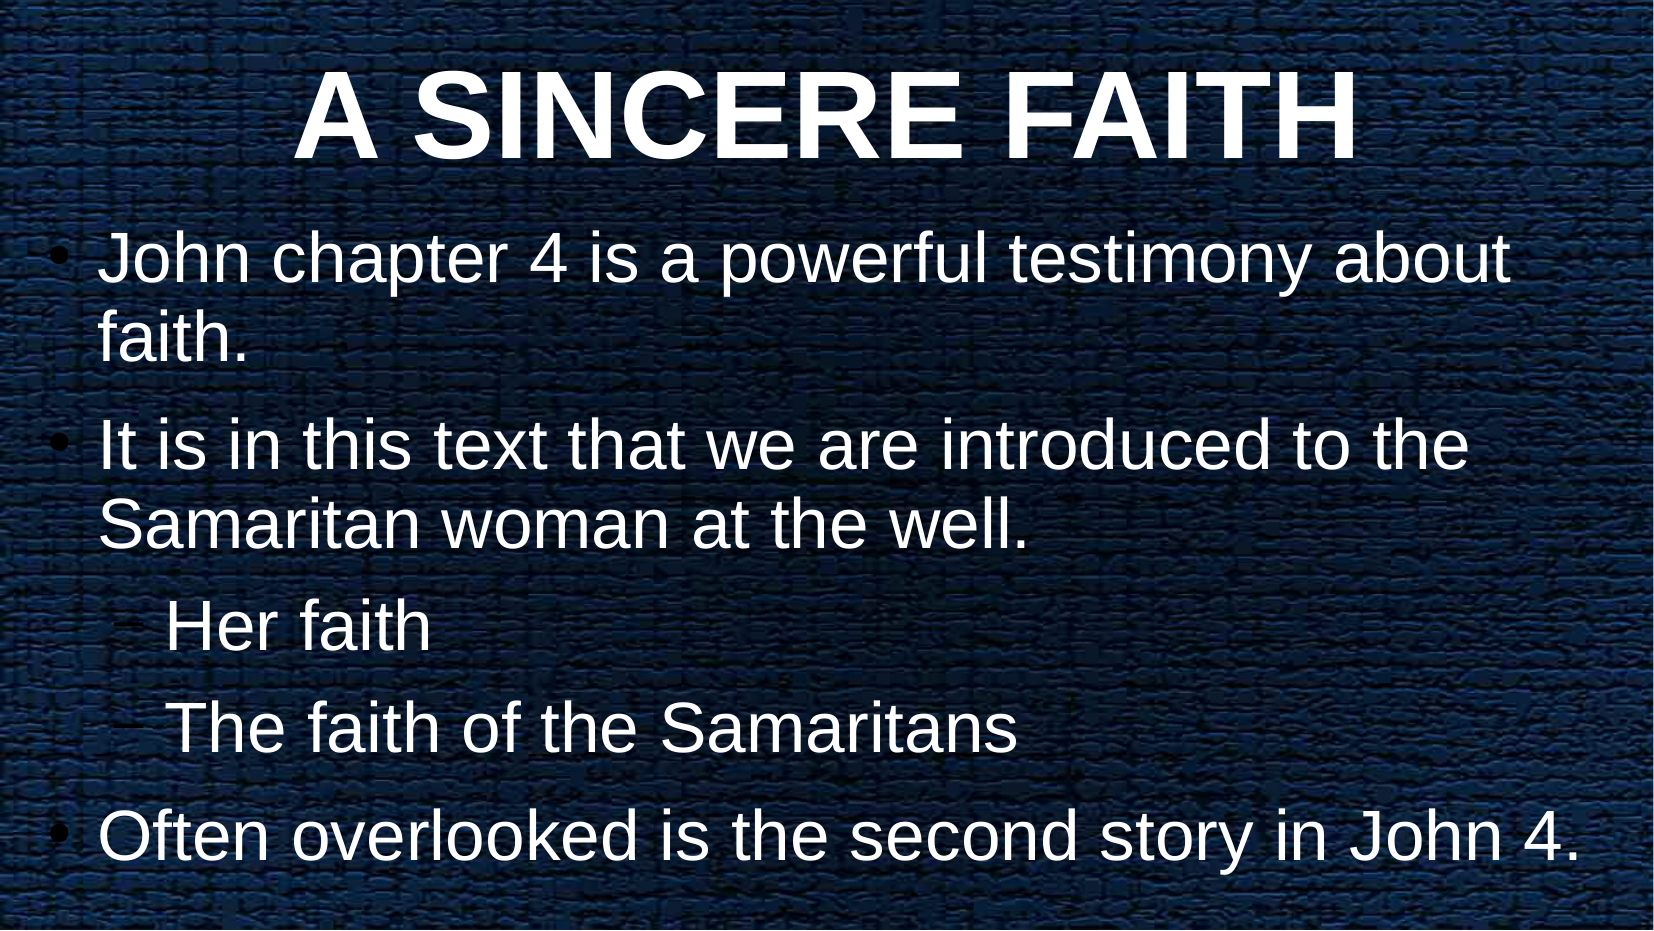

# A SINCERE FAITH
John chapter 4 is a powerful testimony about faith.
It is in this text that we are introduced to the Samaritan woman at the well.
Her faith
The faith of the Samaritans
Often overlooked is the second story in John 4.